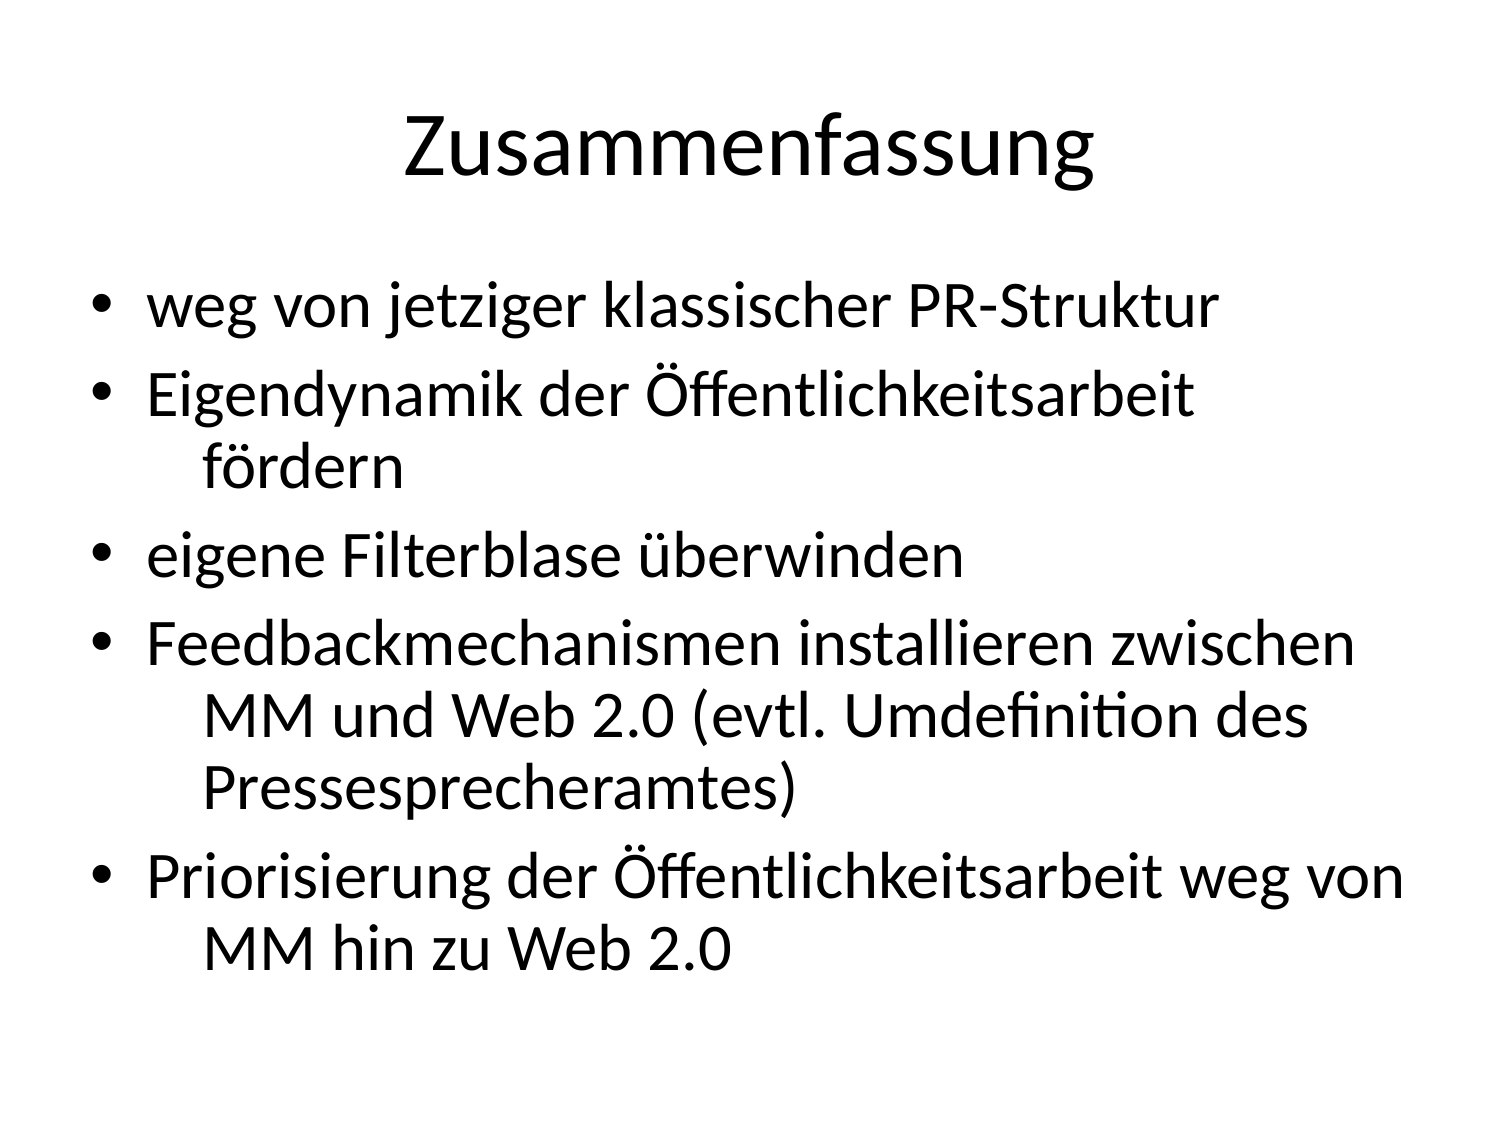

# Zusammenfassung
weg von jetziger klassischer PR-Struktur
Eigendynamik der Öffentlichkeitsarbeit fördern
eigene Filterblase überwinden
Feedbackmechanismen installieren zwischen MM und Web 2.0 (evtl. Umdefinition des Pressesprecheramtes)
Priorisierung der Öffentlichkeitsarbeit weg von MM hin zu Web 2.0